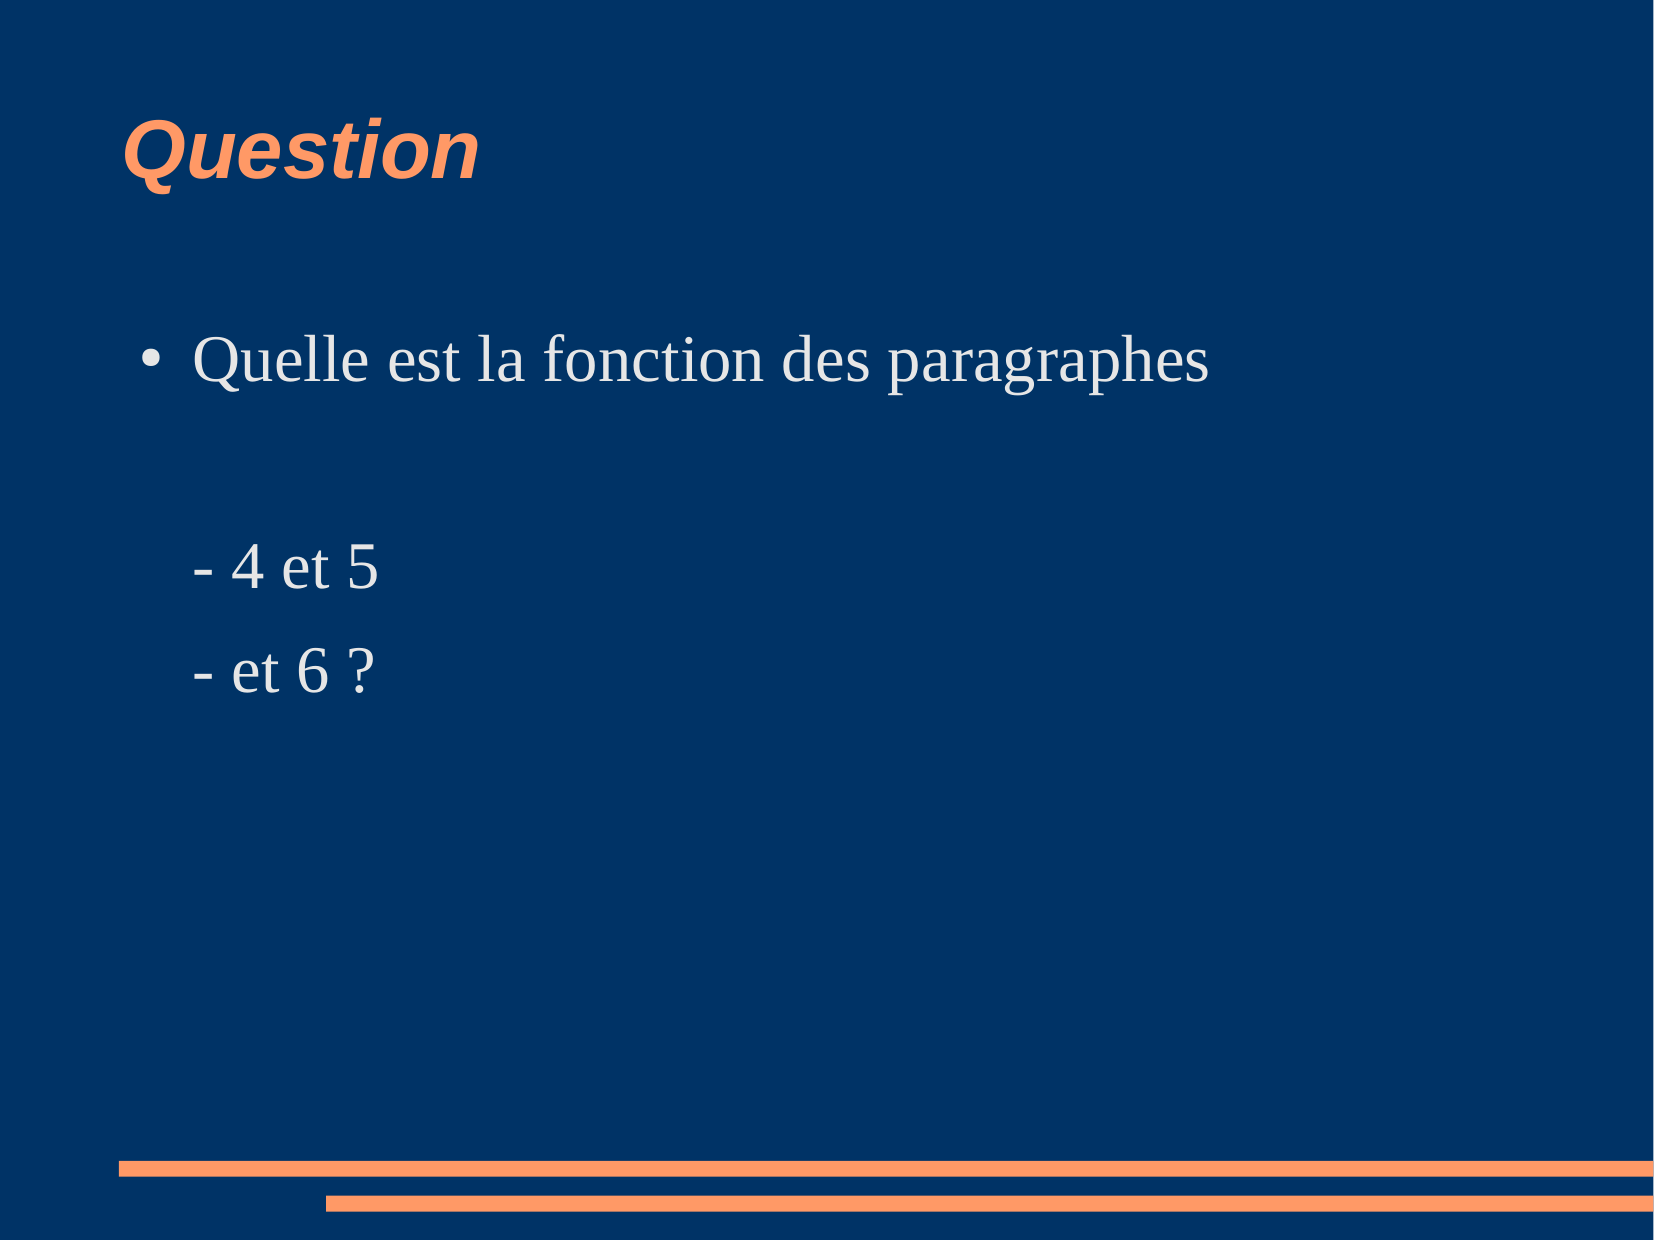

# Question
Quelle est la fonction des paragraphes
- 4 et 5
- et 6 ?